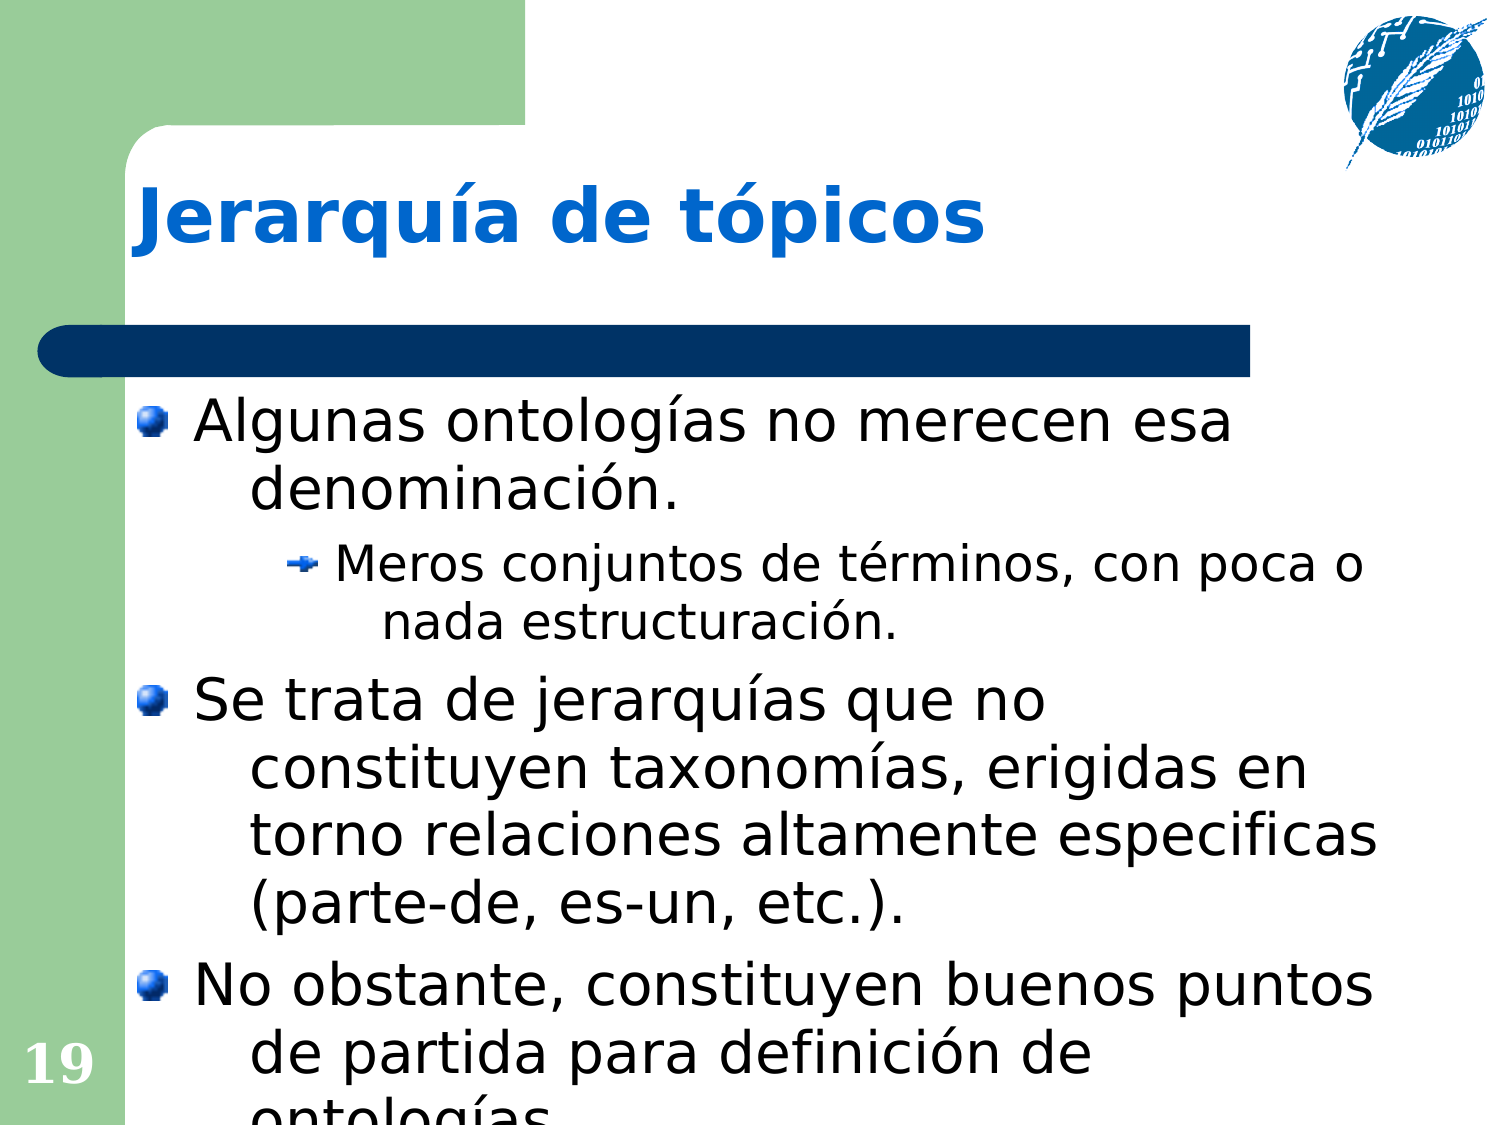

# Jerarquía de tópicos
Algunas ontologías no merecen esa denominación.
Meros conjuntos de términos, con poca o nada estructuración.
Se trata de jerarquías que no constituyen taxonomías, erigidas en torno relaciones altamente especificas (parte-de, es-un, etc.).
No obstante, constituyen buenos puntos de partida para definición de ontologías.
19